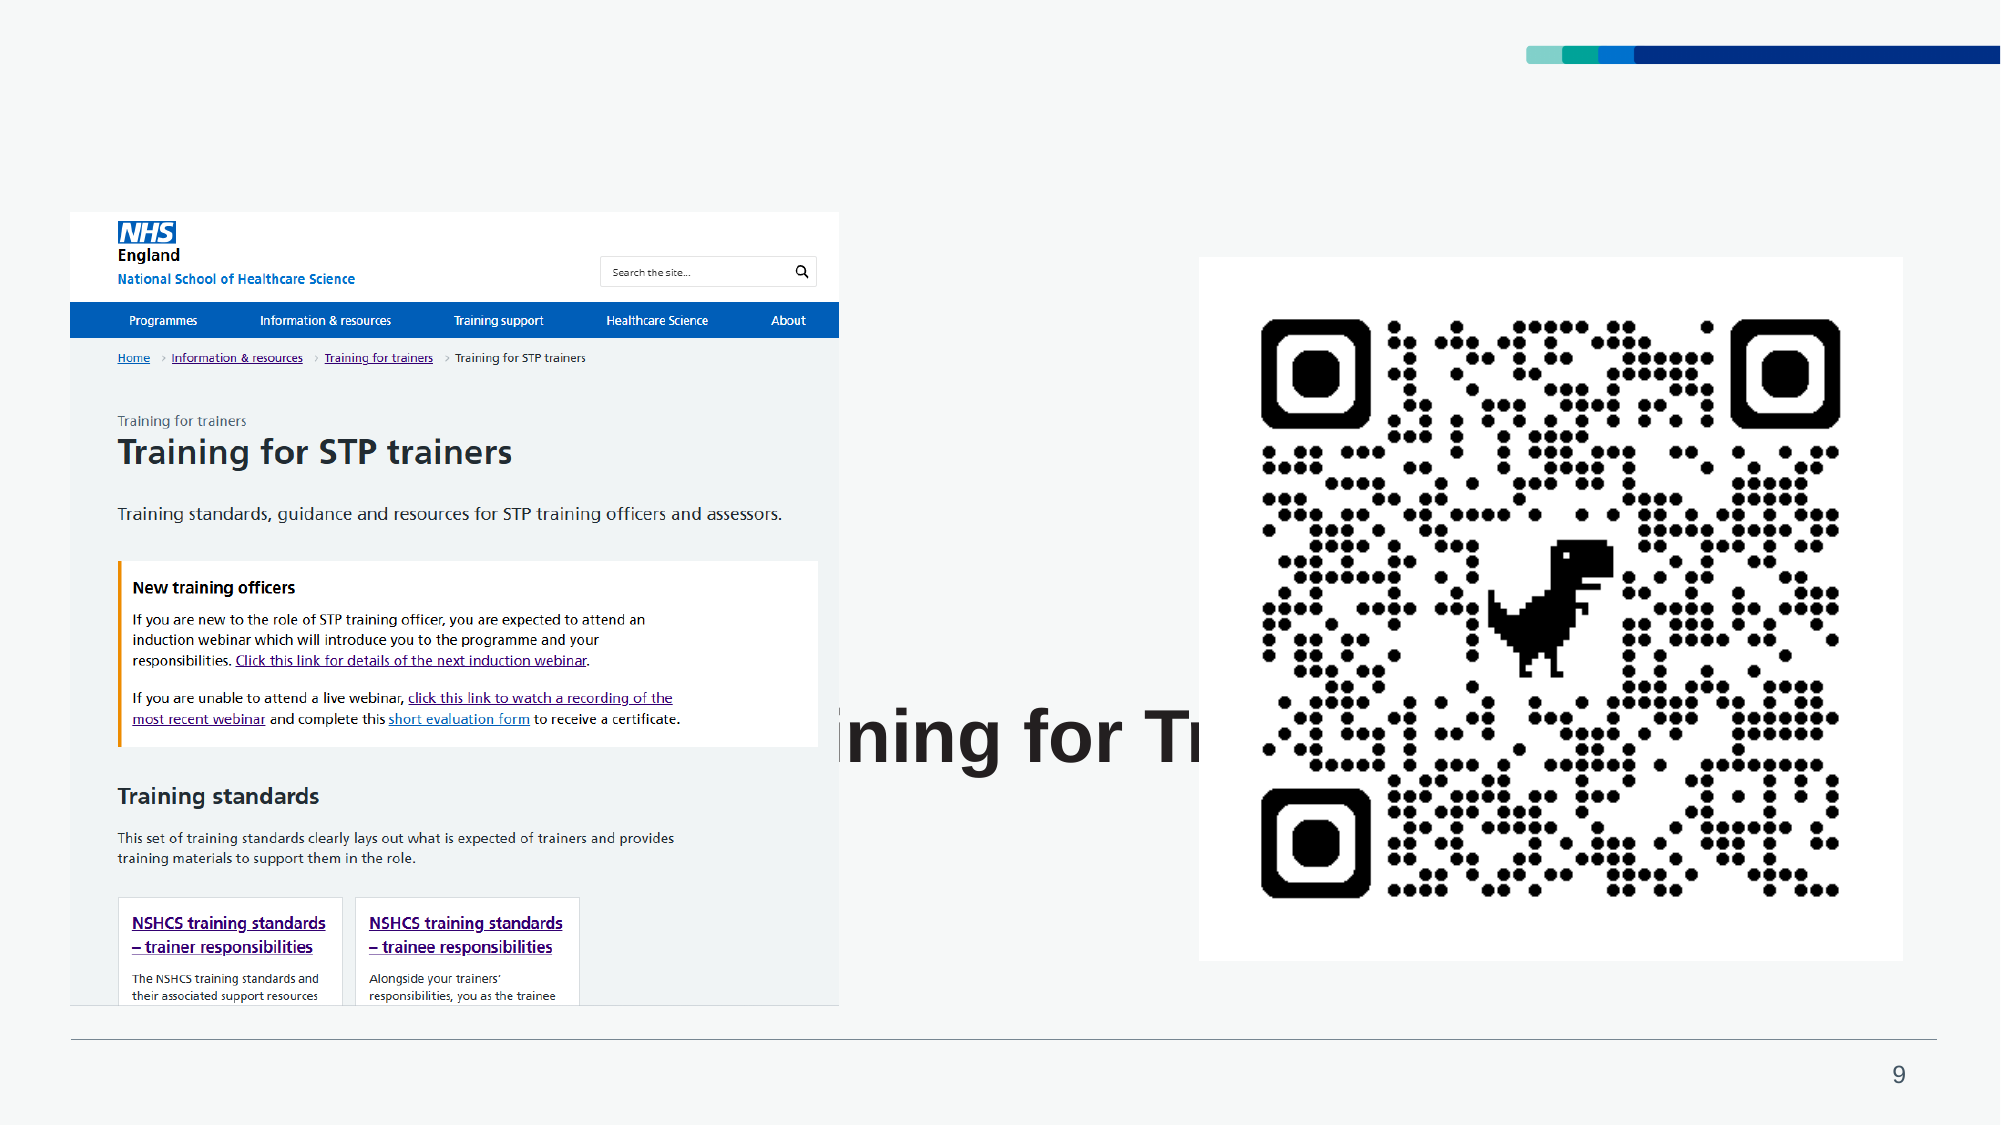

# NSHCS website – Training for Trainers